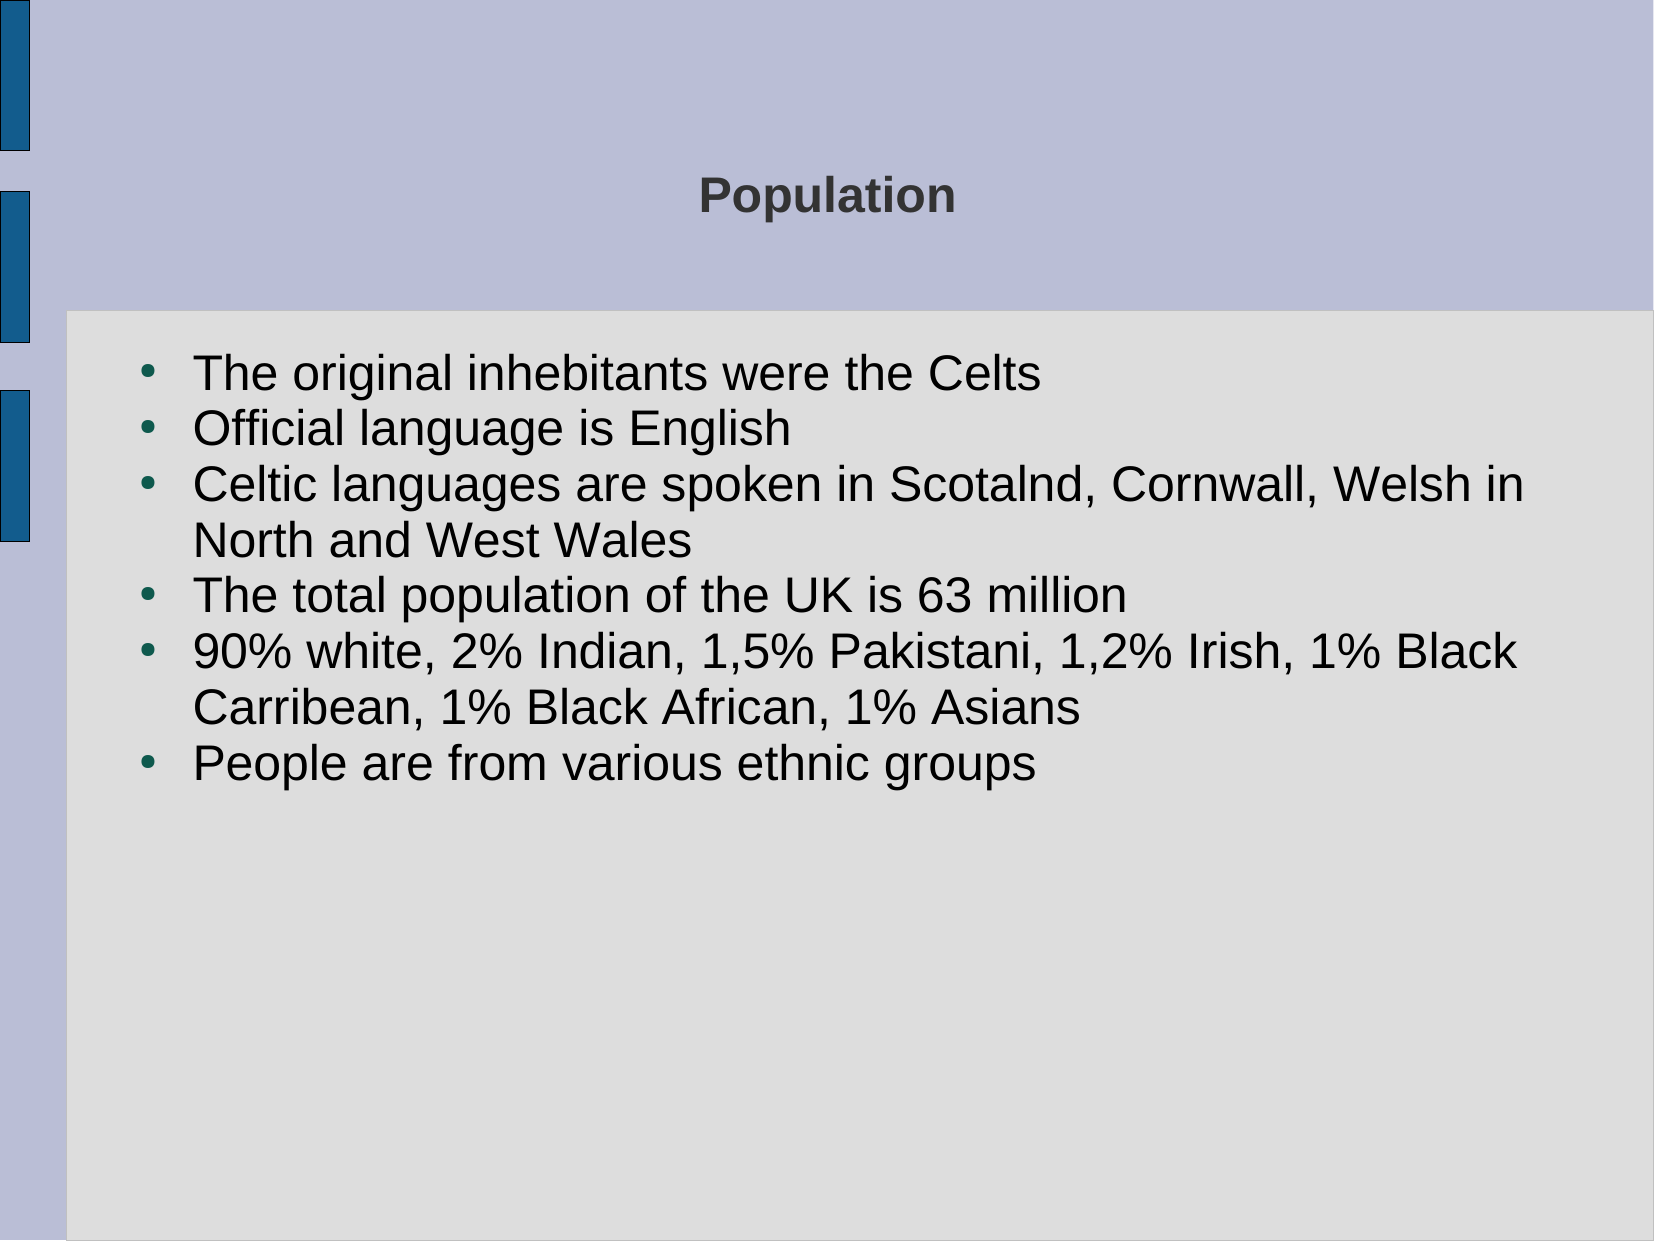

# Population
The original inhebitants were the Celts
Official language is English
Celtic languages are spoken in Scotalnd, Cornwall, Welsh in North and West Wales
The total population of the UK is 63 million
90% white, 2% Indian, 1,5% Pakistani, 1,2% Irish, 1% Black Carribean, 1% Black African, 1% Asians
People are from various ethnic groups